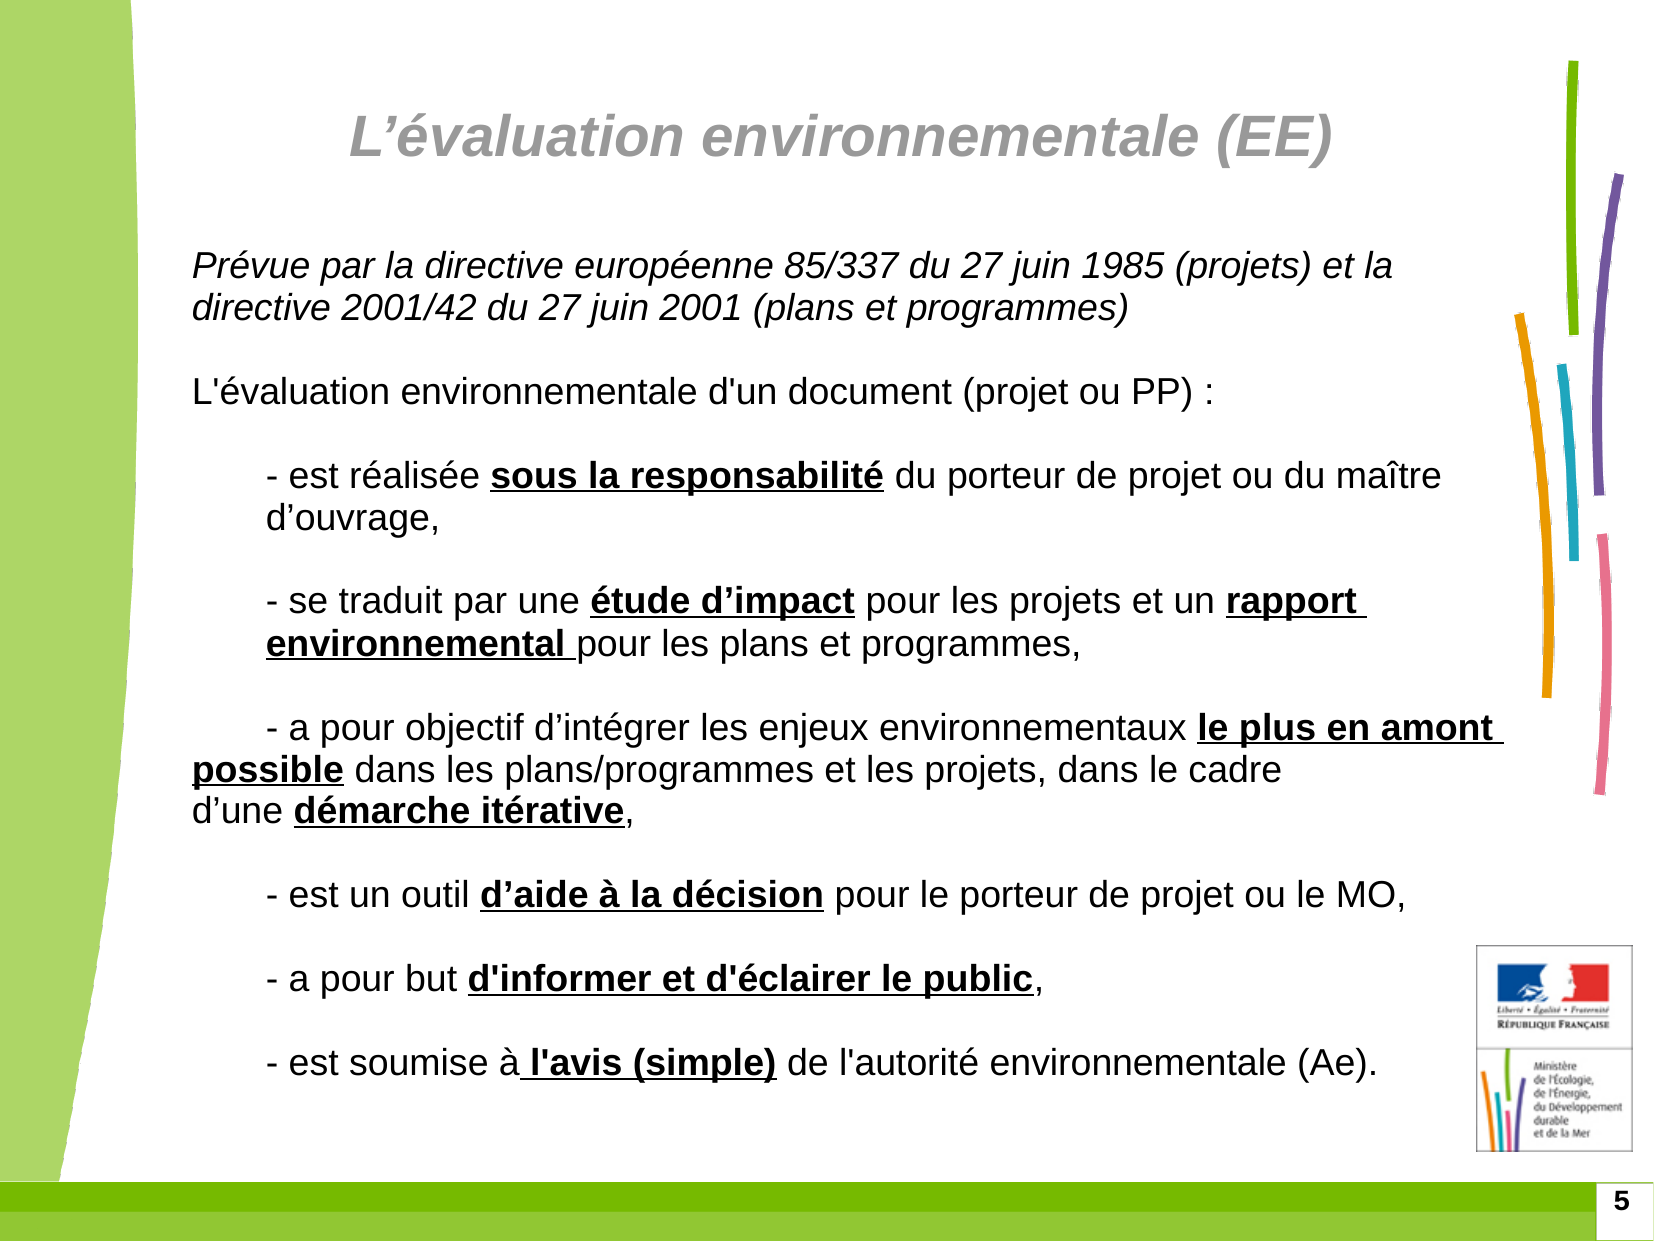

# L’évaluation environnementale (EE)
Prévue par la directive européenne 85/337 du 27 juin 1985 (projets) et la directive 2001/42 du 27 juin 2001 (plans et programmes)
L'évaluation environnementale d'un document (projet ou PP) :
	- est réalisée sous la responsabilité du porteur de projet ou du maître 		d’ouvrage,
	- se traduit par une étude d’impact pour les projets et un rapport 				environnemental pour les plans et programmes,
	- a pour objectif d’intégrer les enjeux environnementaux le plus en amont 	possible dans les plans/programmes et les projets, dans le cadre 			d’une démarche itérative,
	- est un outil d’aide à la décision pour le porteur de projet ou le MO,
	- a pour but d'informer et d'éclairer le public,
	- est soumise à l'avis (simple) de l'autorité environnementale (Ae).
5